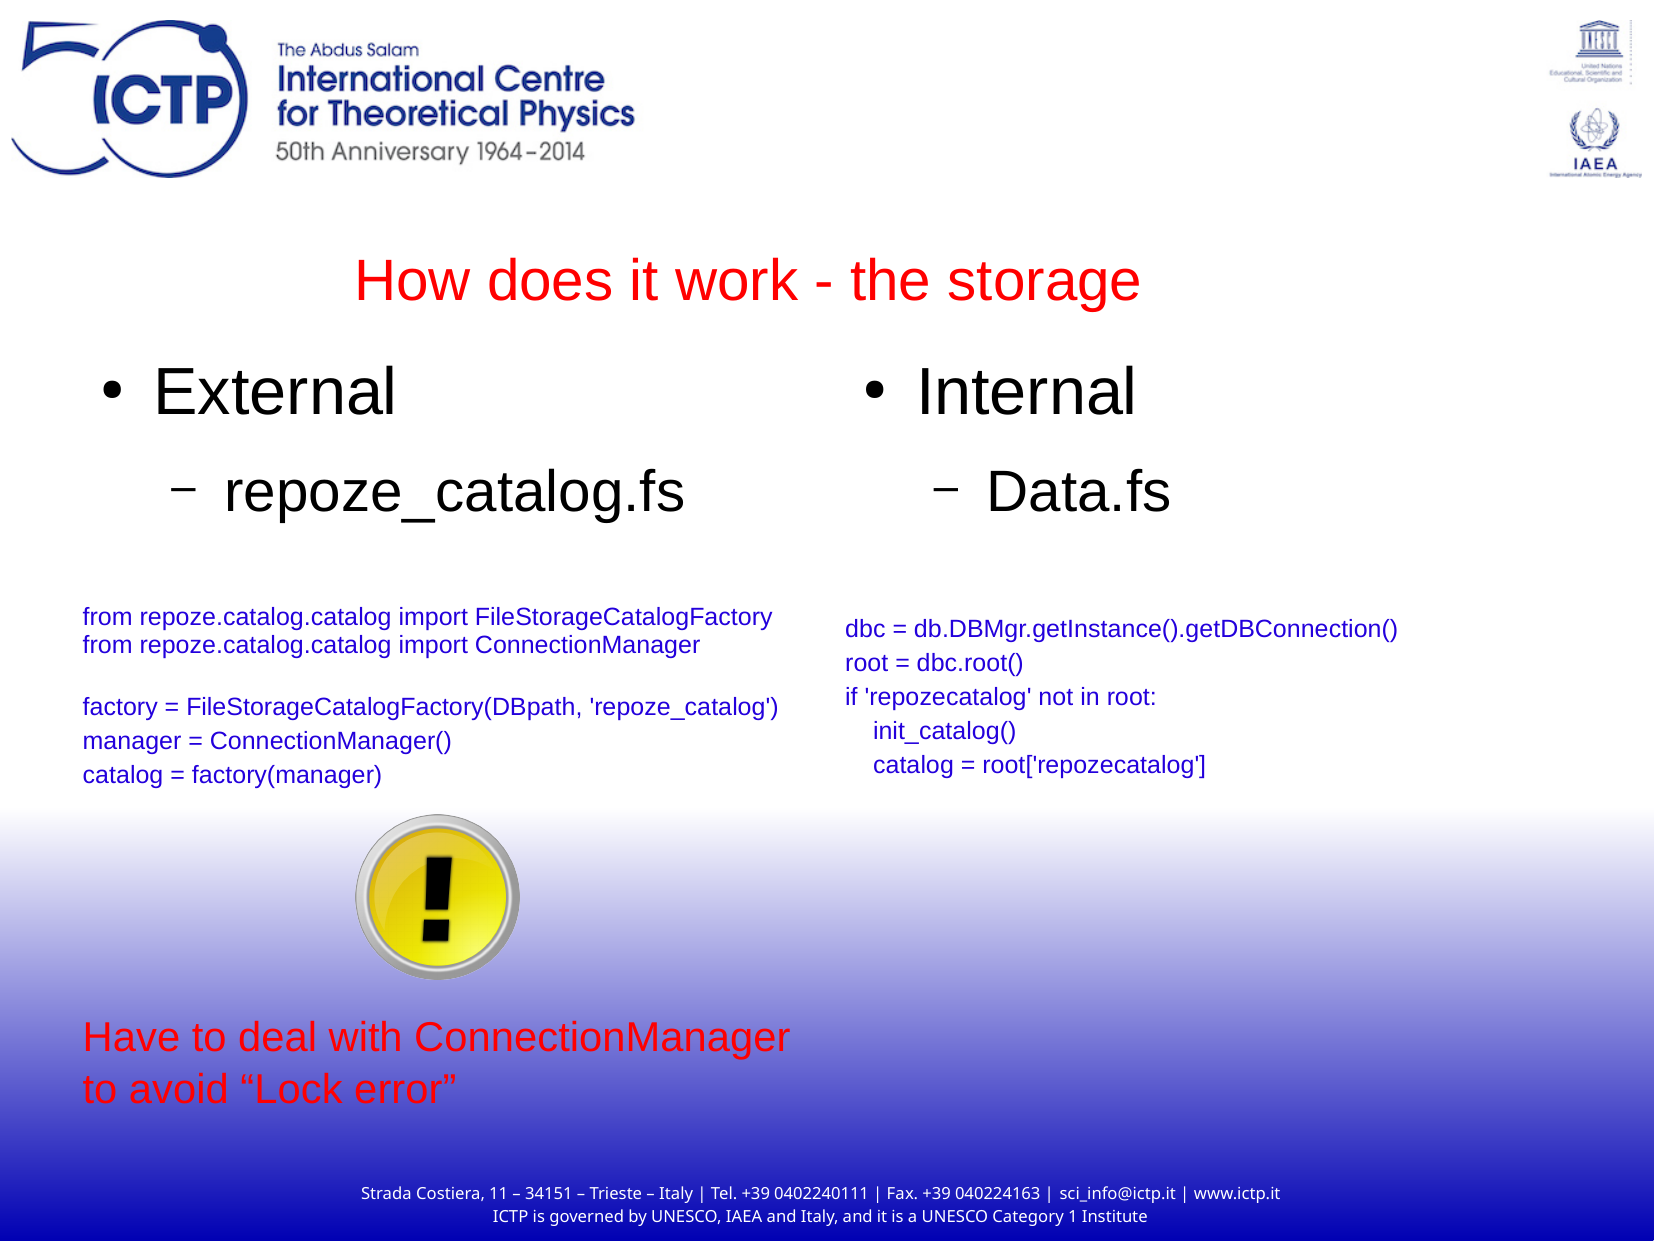

# How does it work - the storage
External
repoze_catalog.fs
from repoze.catalog.catalog import FileStorageCatalogFactory
from repoze.catalog.catalog import ConnectionManager
factory = FileStorageCatalogFactory(DBpath, 'repoze_catalog')
manager = ConnectionManager()
catalog = factory(manager)
Have to deal with ConnectionManager
to avoid “Lock error”
Internal
Data.fs
dbc = db.DBMgr.getInstance().getDBConnection()
root = dbc.root()
if 'repozecatalog' not in root:
 init_catalog()
 catalog = root['repozecatalog']